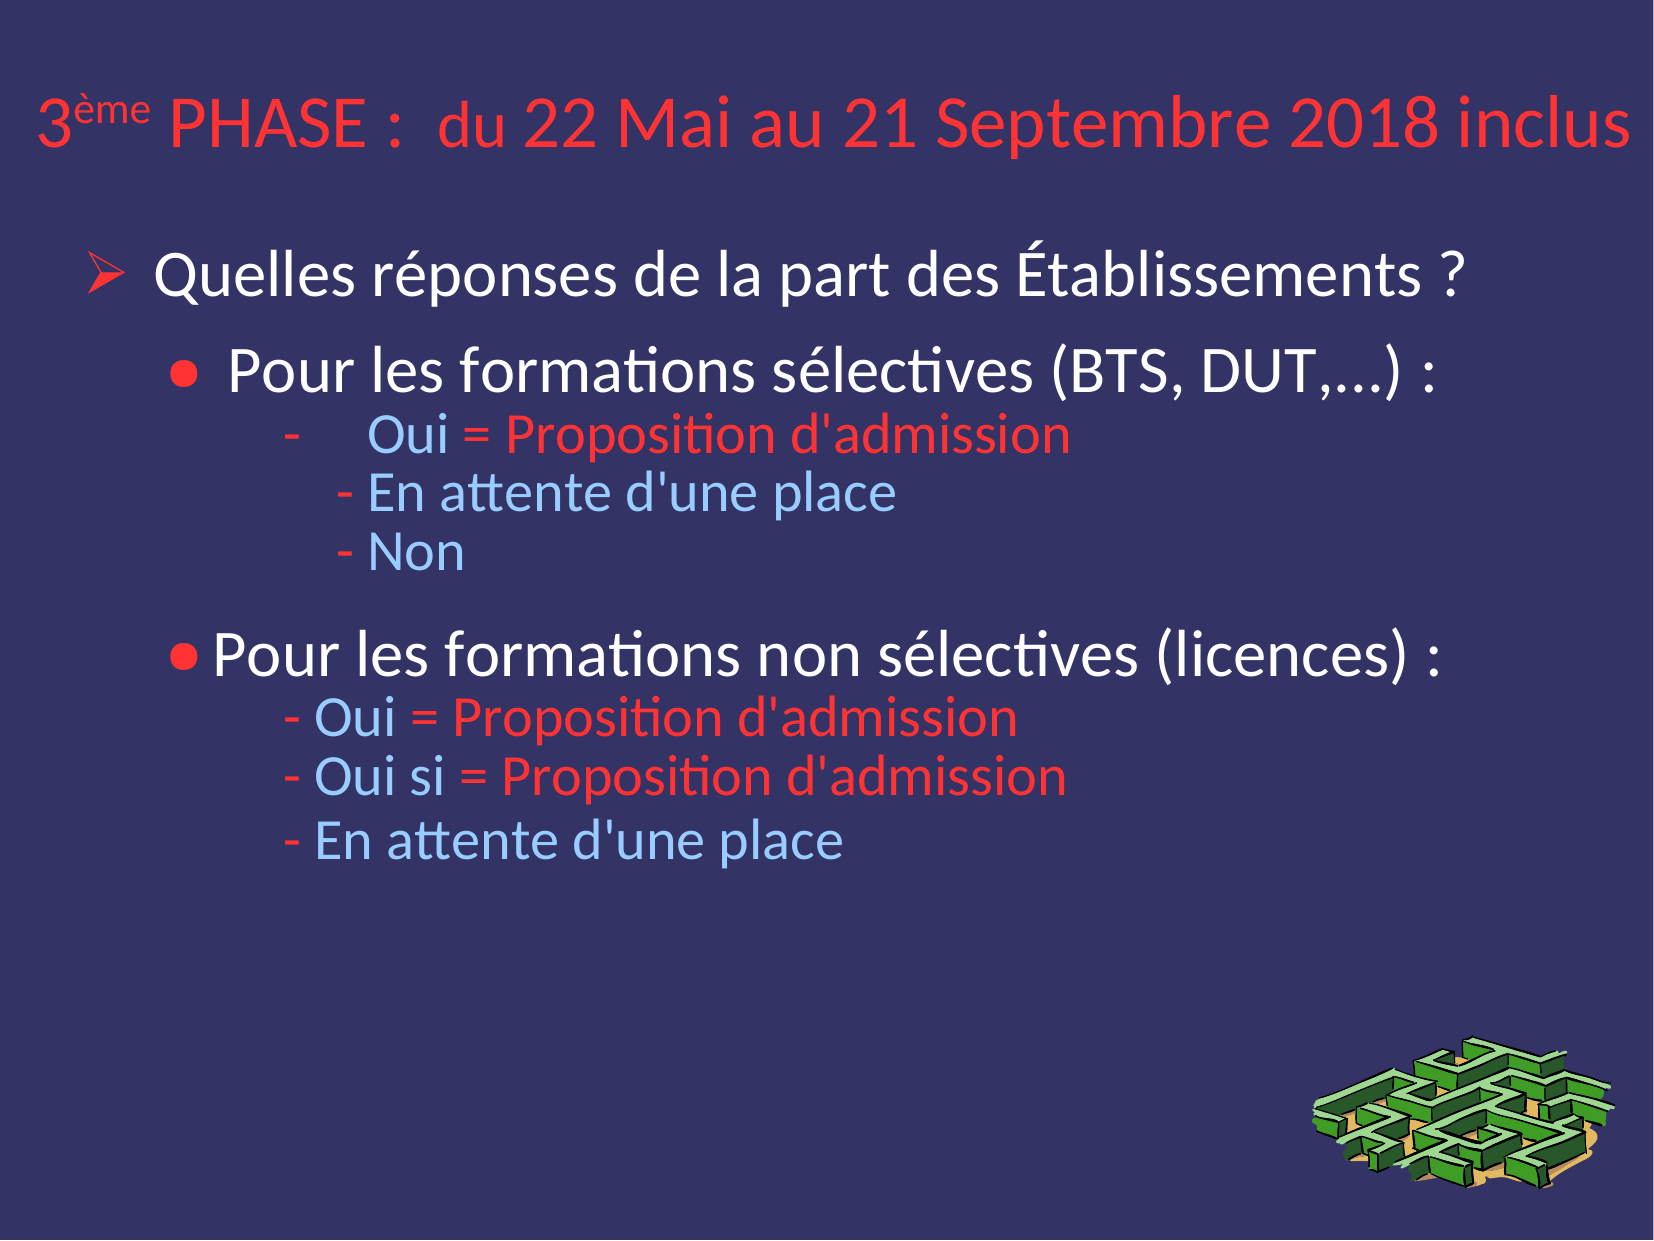

3ème PHASE : du 22 Mai au 21 Septembre 2018 inclus
# Quelles réponses de la part des Établissements ?
 Pour les formations sélectives (BTS, DUT,...) :
- Oui = Proposition d'admission
 - En attente d'une place
 - Non
Pour les formations non sélectives (licences) :
- Oui = Proposition d'admission
- Oui si = Proposition d'admission
- En attente d'une place